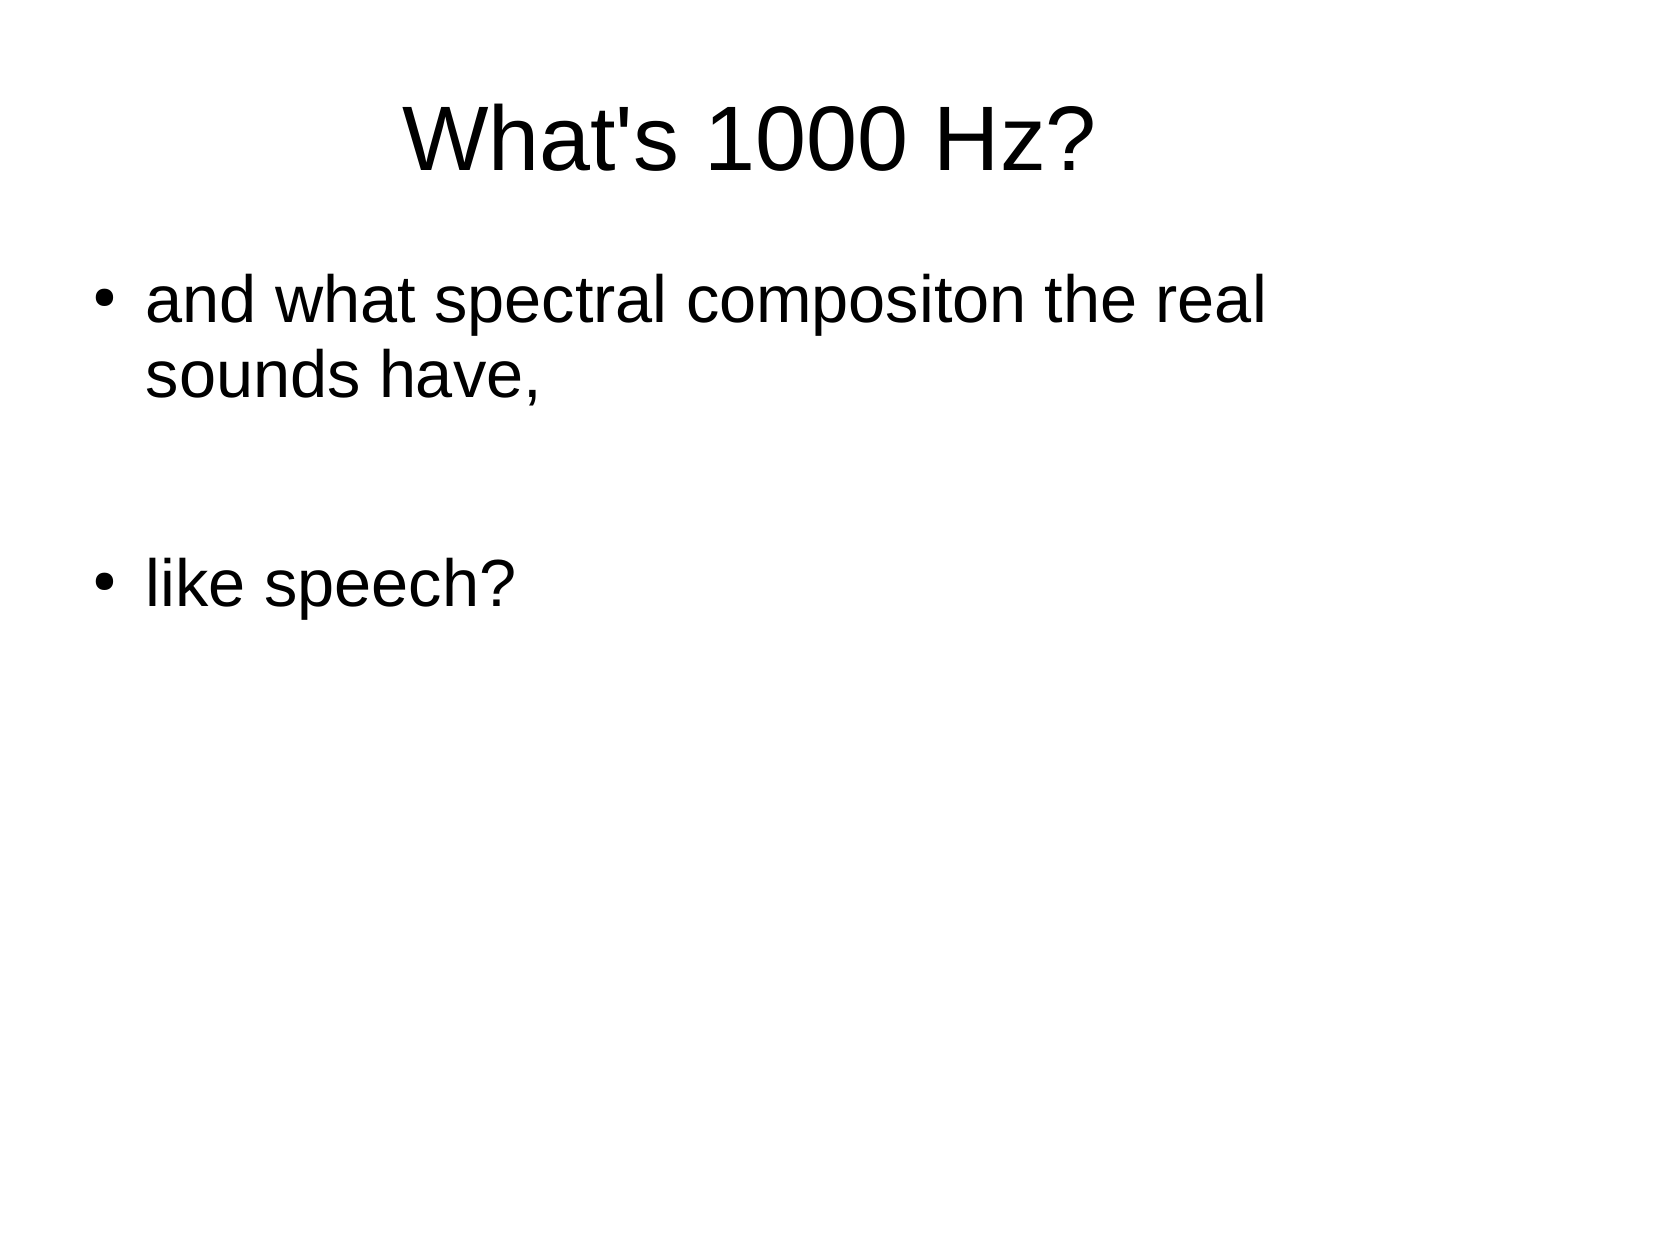

# What's 1000 Hz?
and what spectral compositon the real sounds have,
like speech?